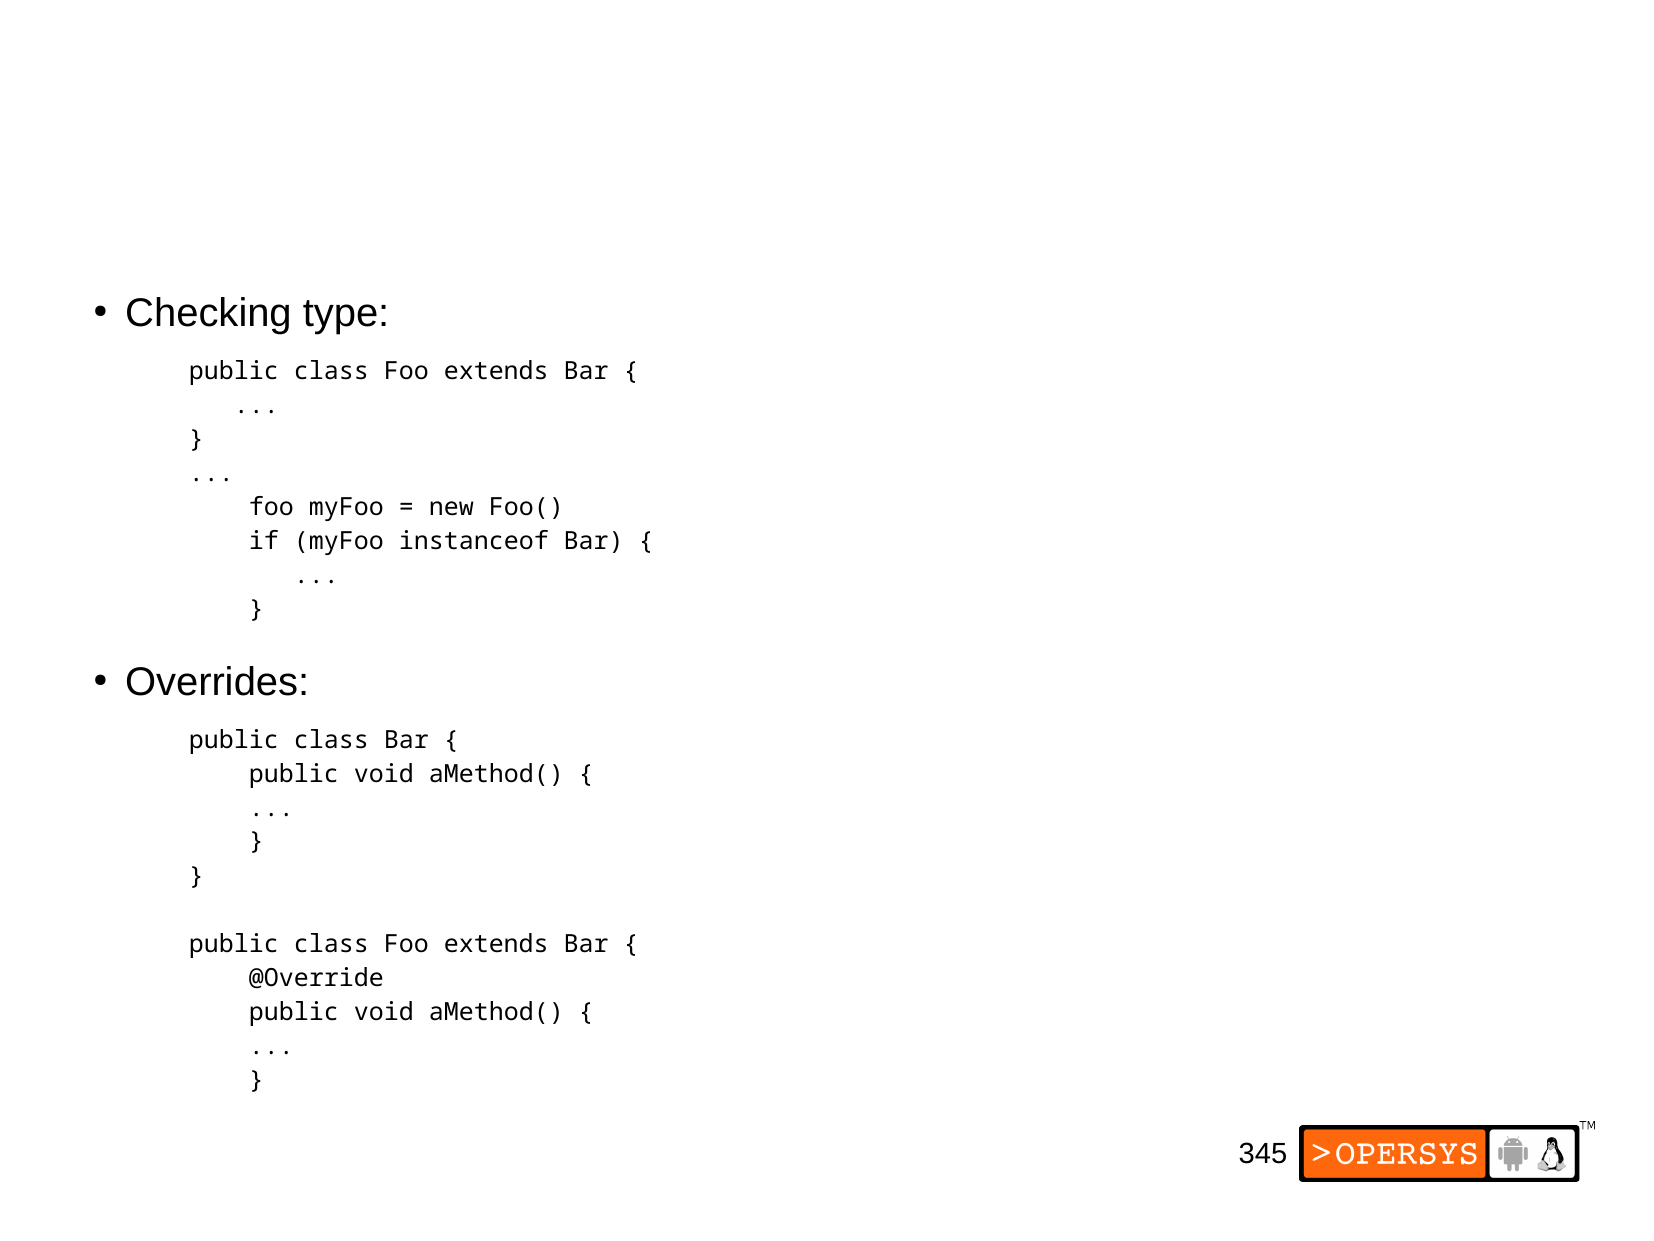

# Checking type:
public class Foo extends Bar {
 ...
}
...
 foo myFoo = new Foo()
 if (myFoo instanceof Bar) {
 ...
 }
Overrides:
public class Bar {
 public void aMethod() {
 ...
 }
}
public class Foo extends Bar {
 @Override
 public void aMethod() {
 ...
 }